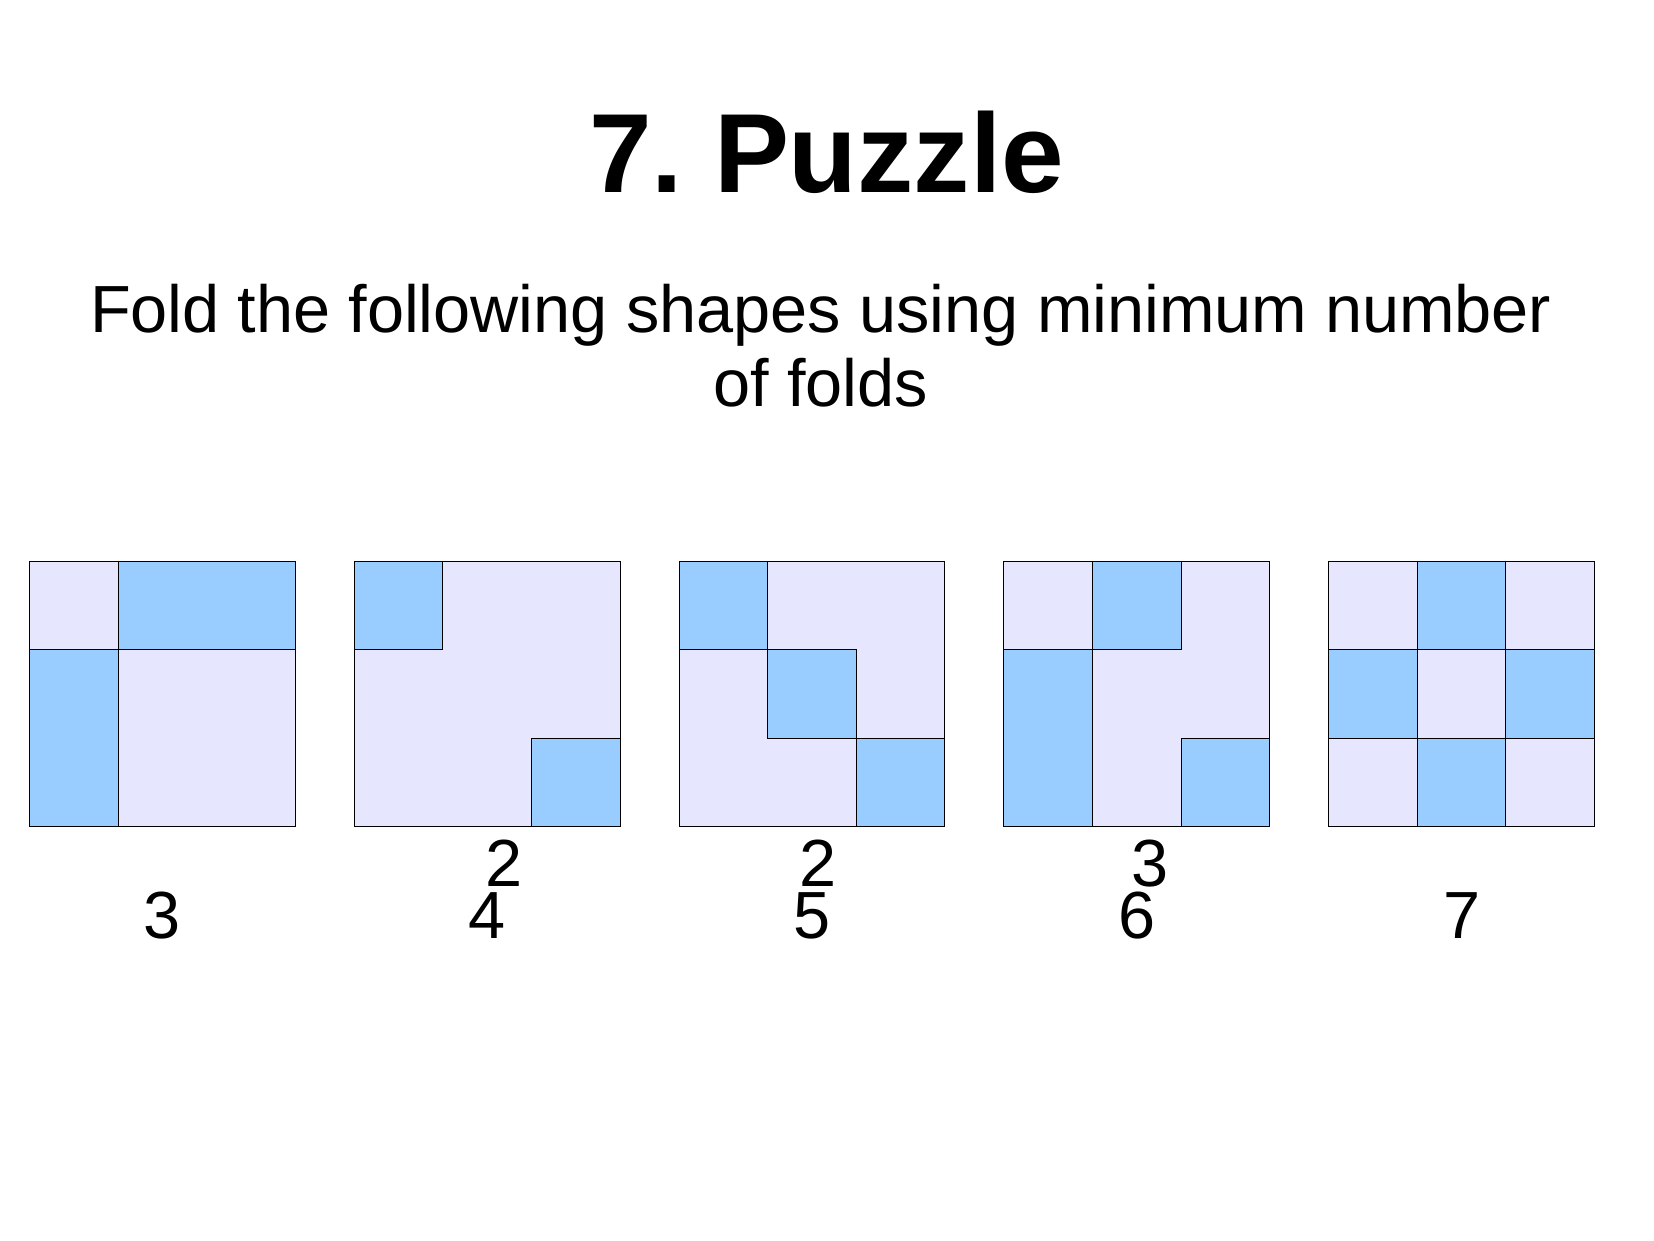

# 7. Puzzle
Fold the following shapes using minimum number of folds
2		 		 2				 3
3
4
5
6
7